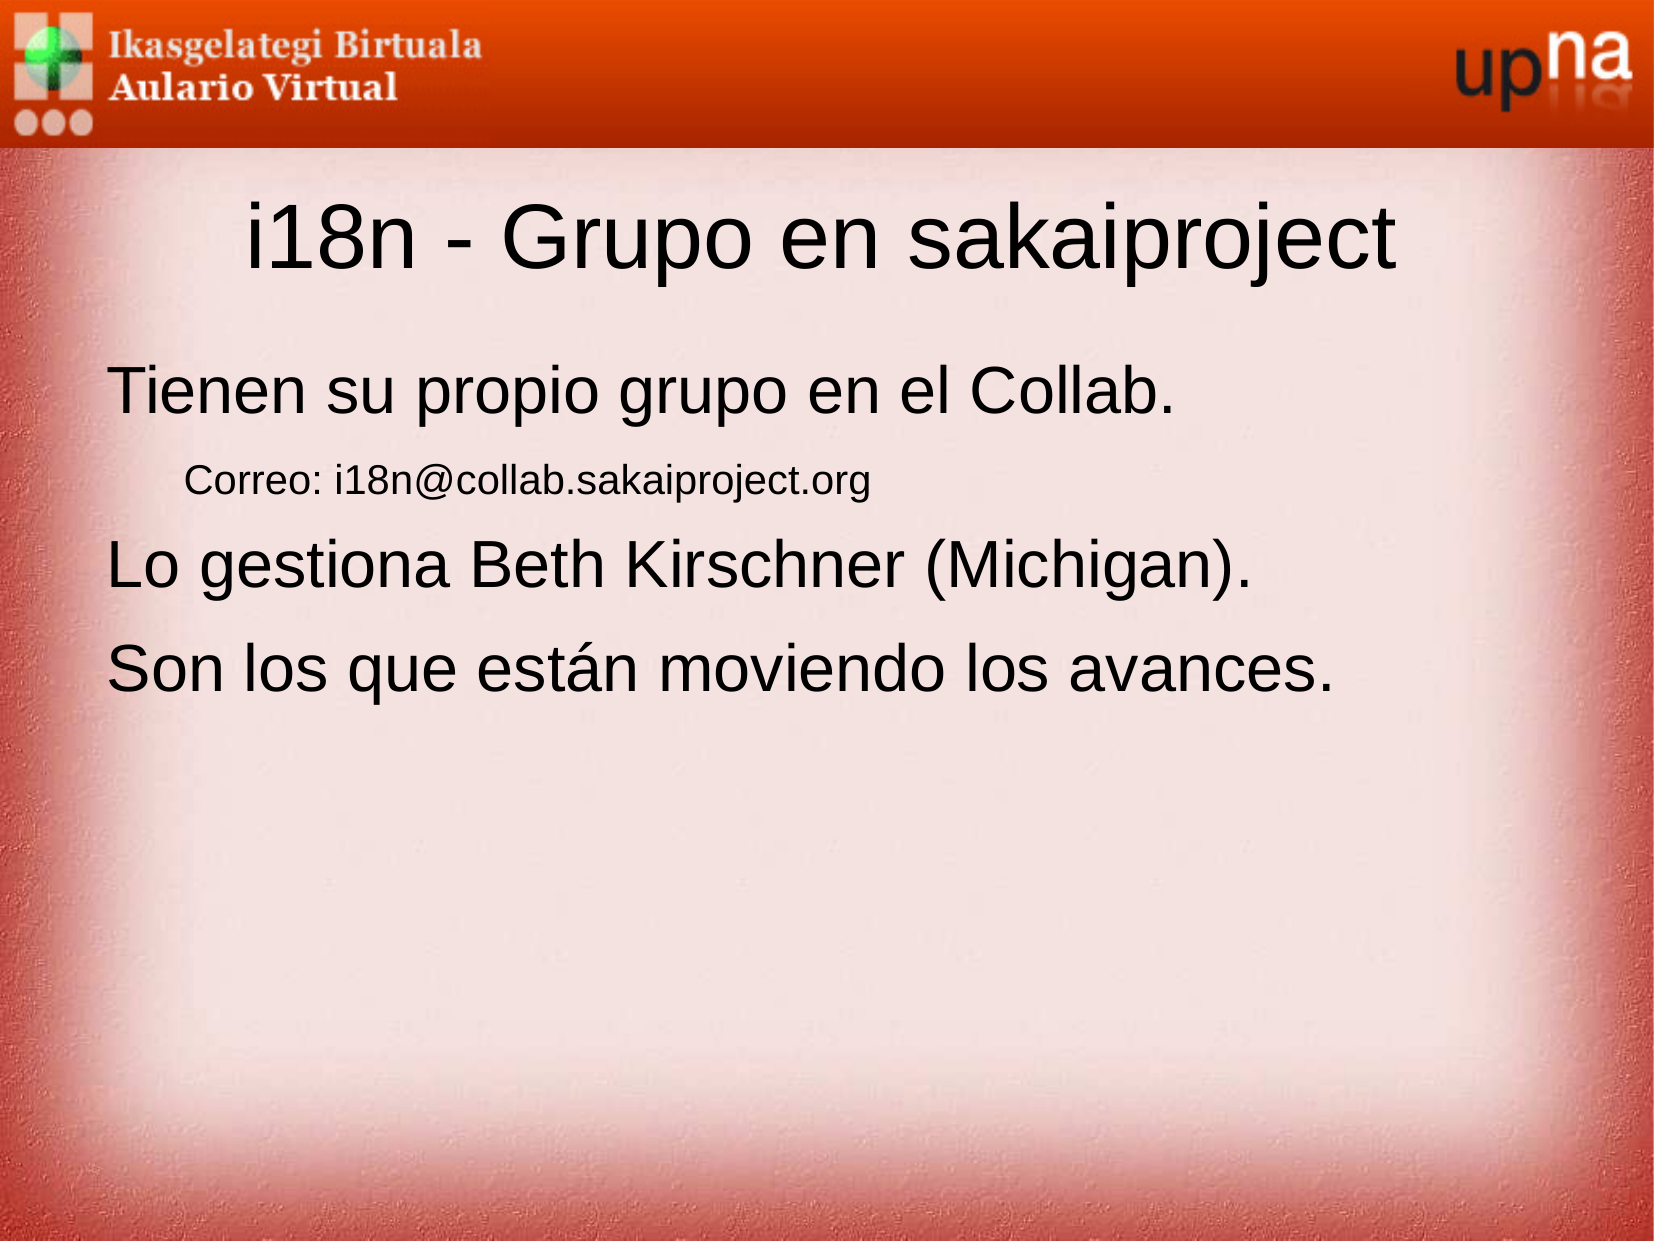

# i18n - Grupo en sakaiproject
Tienen su propio grupo en el Collab.
Correo: i18n@collab.sakaiproject.org
Lo gestiona Beth Kirschner (Michigan).
Son los que están moviendo los avances.